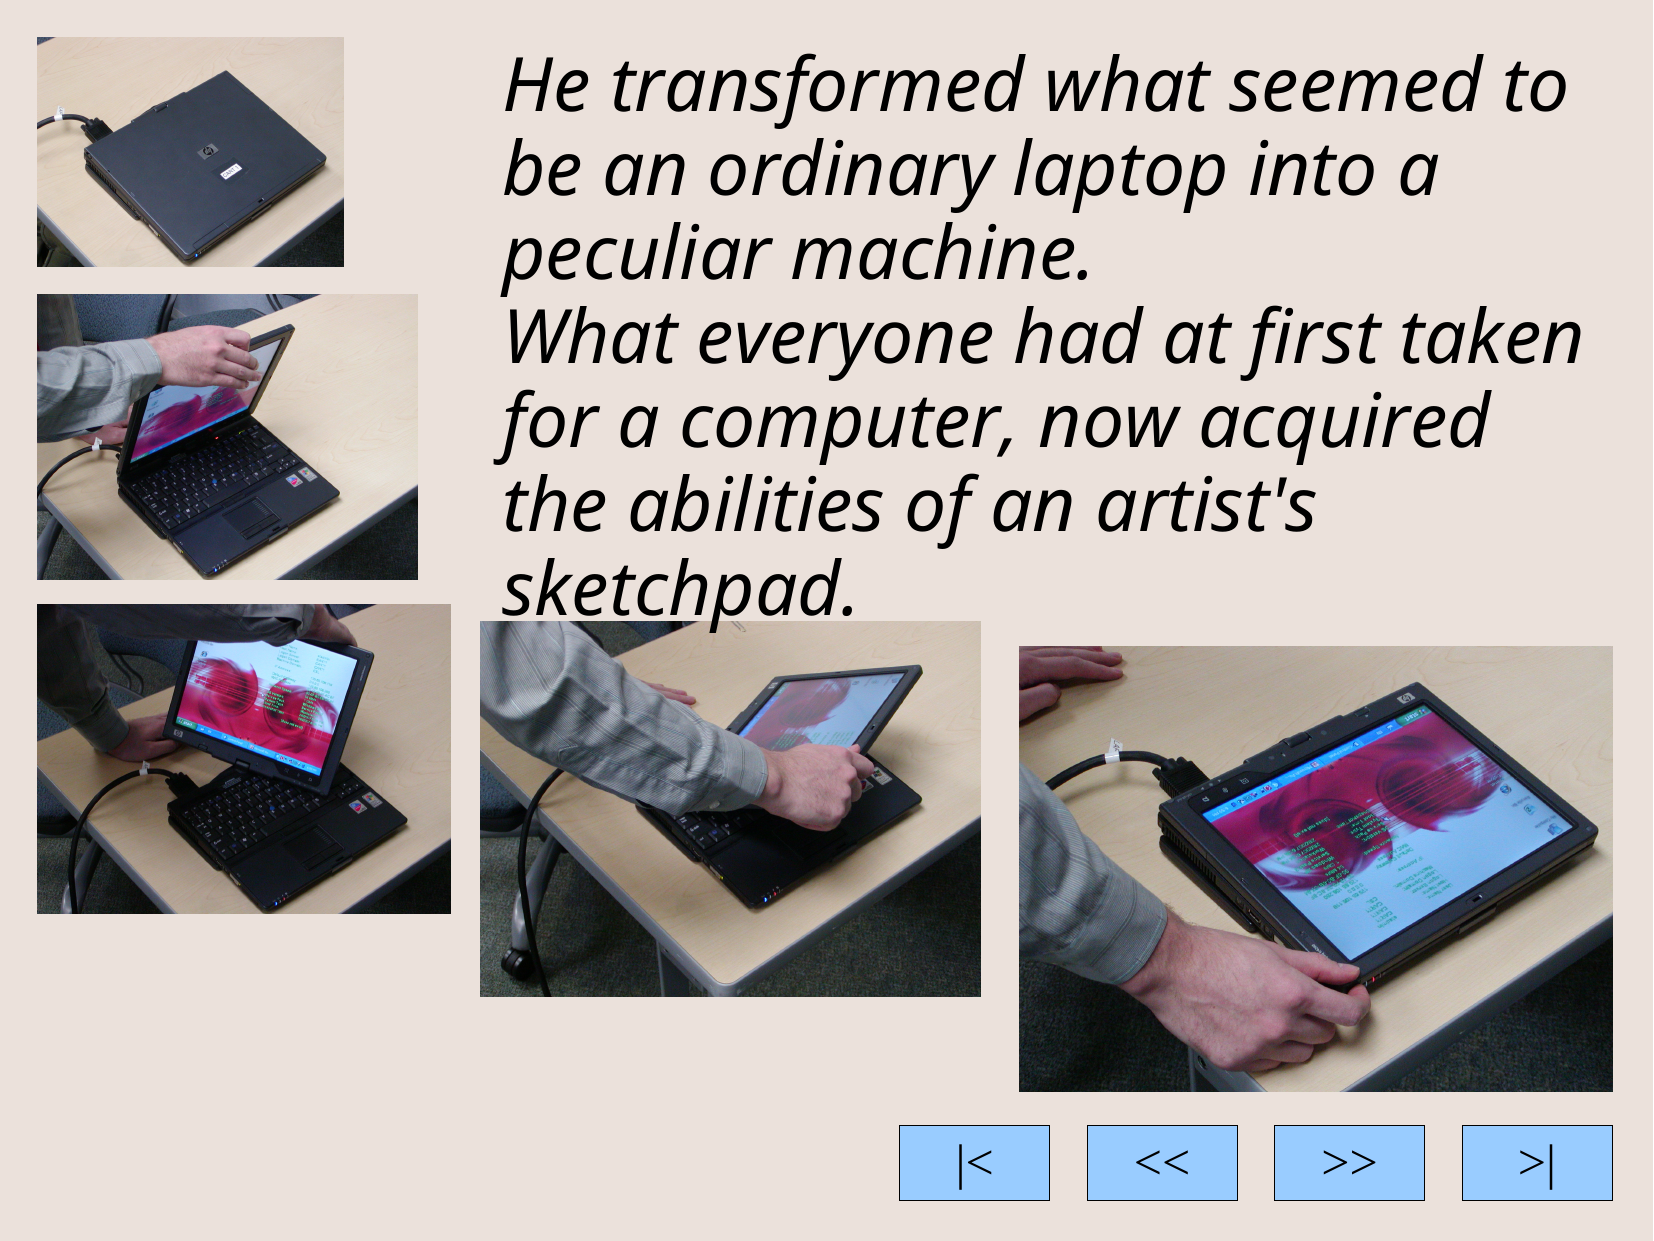

He transformed what seemed to be an ordinary laptop into a peculiar machine.
What everyone had at first taken for a computer, now acquired the abilities of an artist's sketchpad.